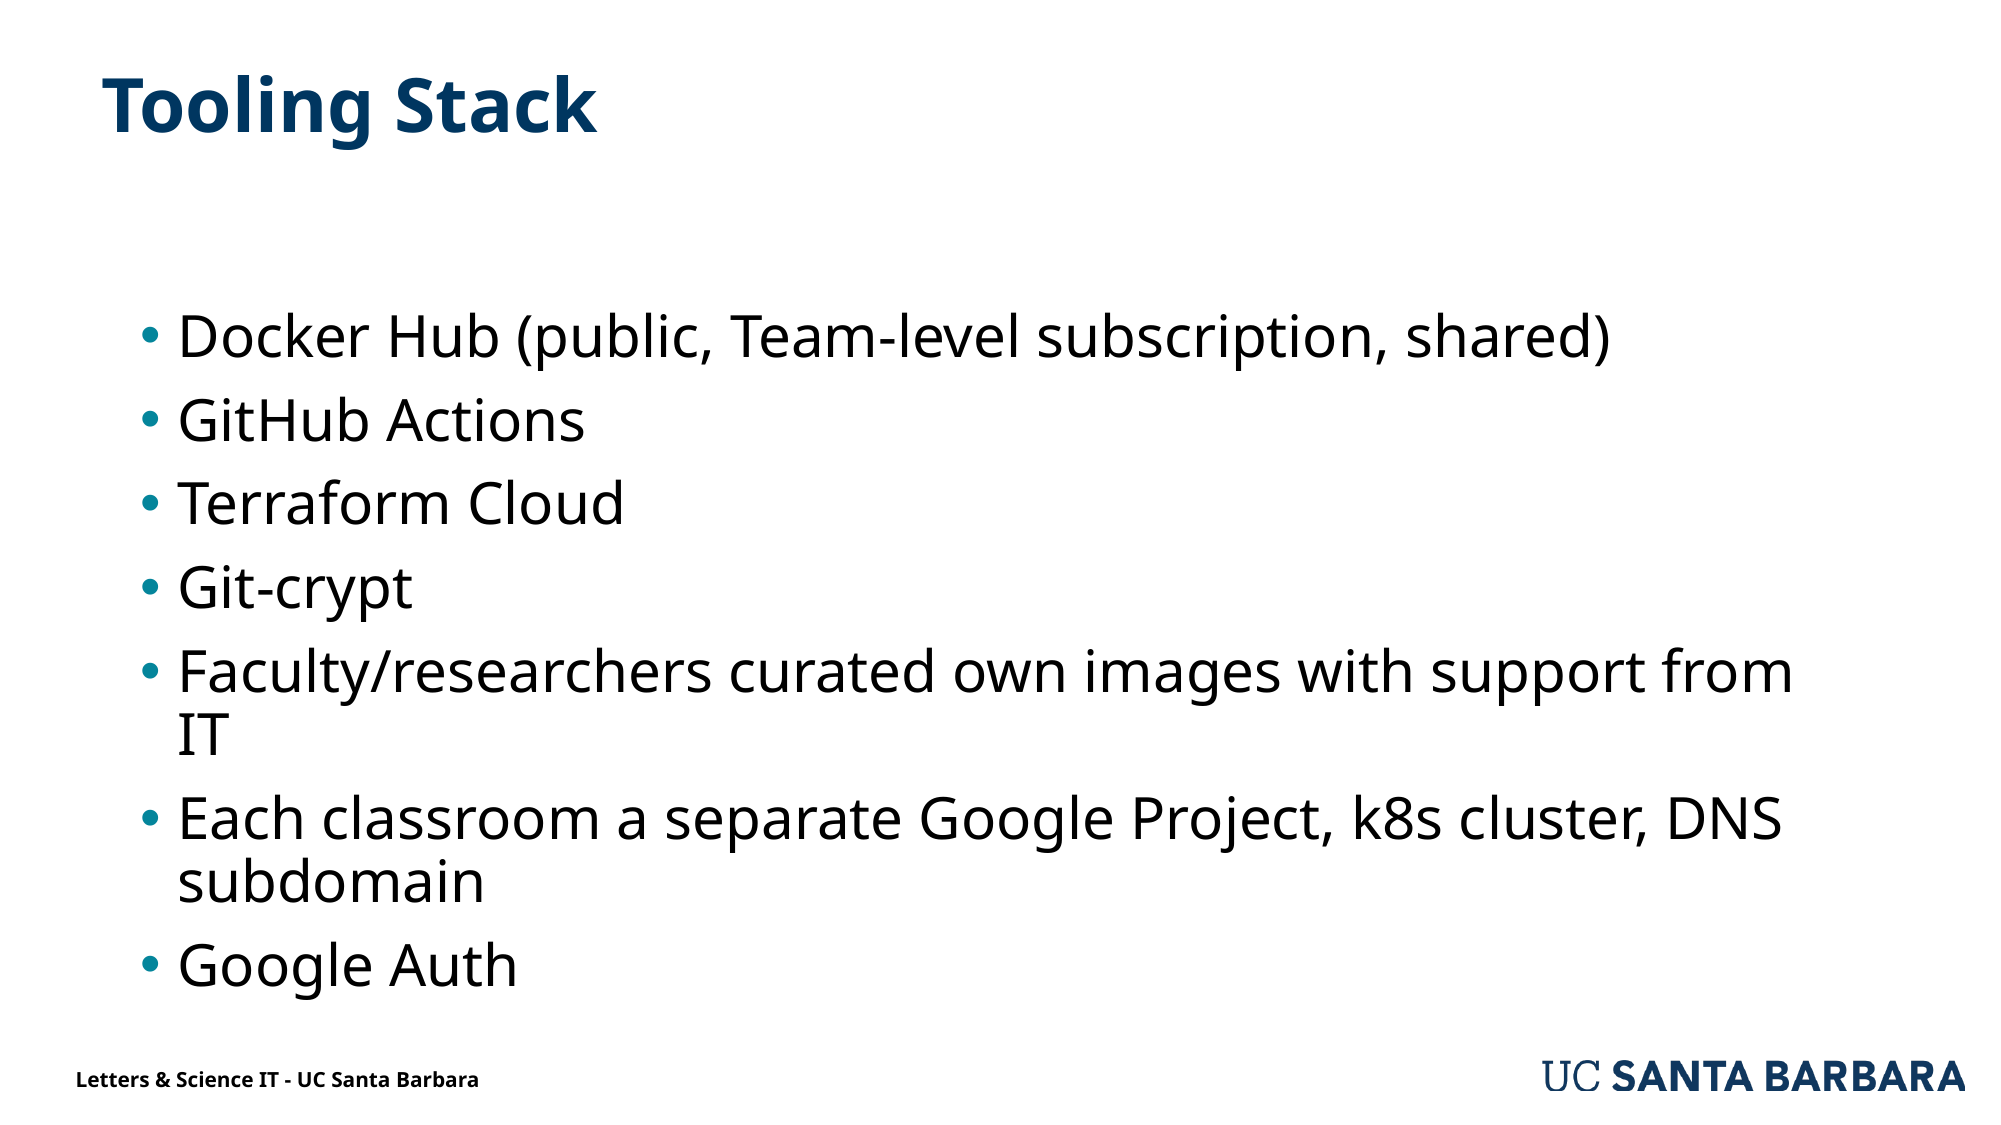

# Tooling Stack
Docker Hub (public, Team-level subscription, shared)
GitHub Actions
Terraform Cloud
Git-crypt
Faculty/researchers curated own images with support from IT
Each classroom a separate Google Project, k8s cluster, DNS subdomain
Google Auth